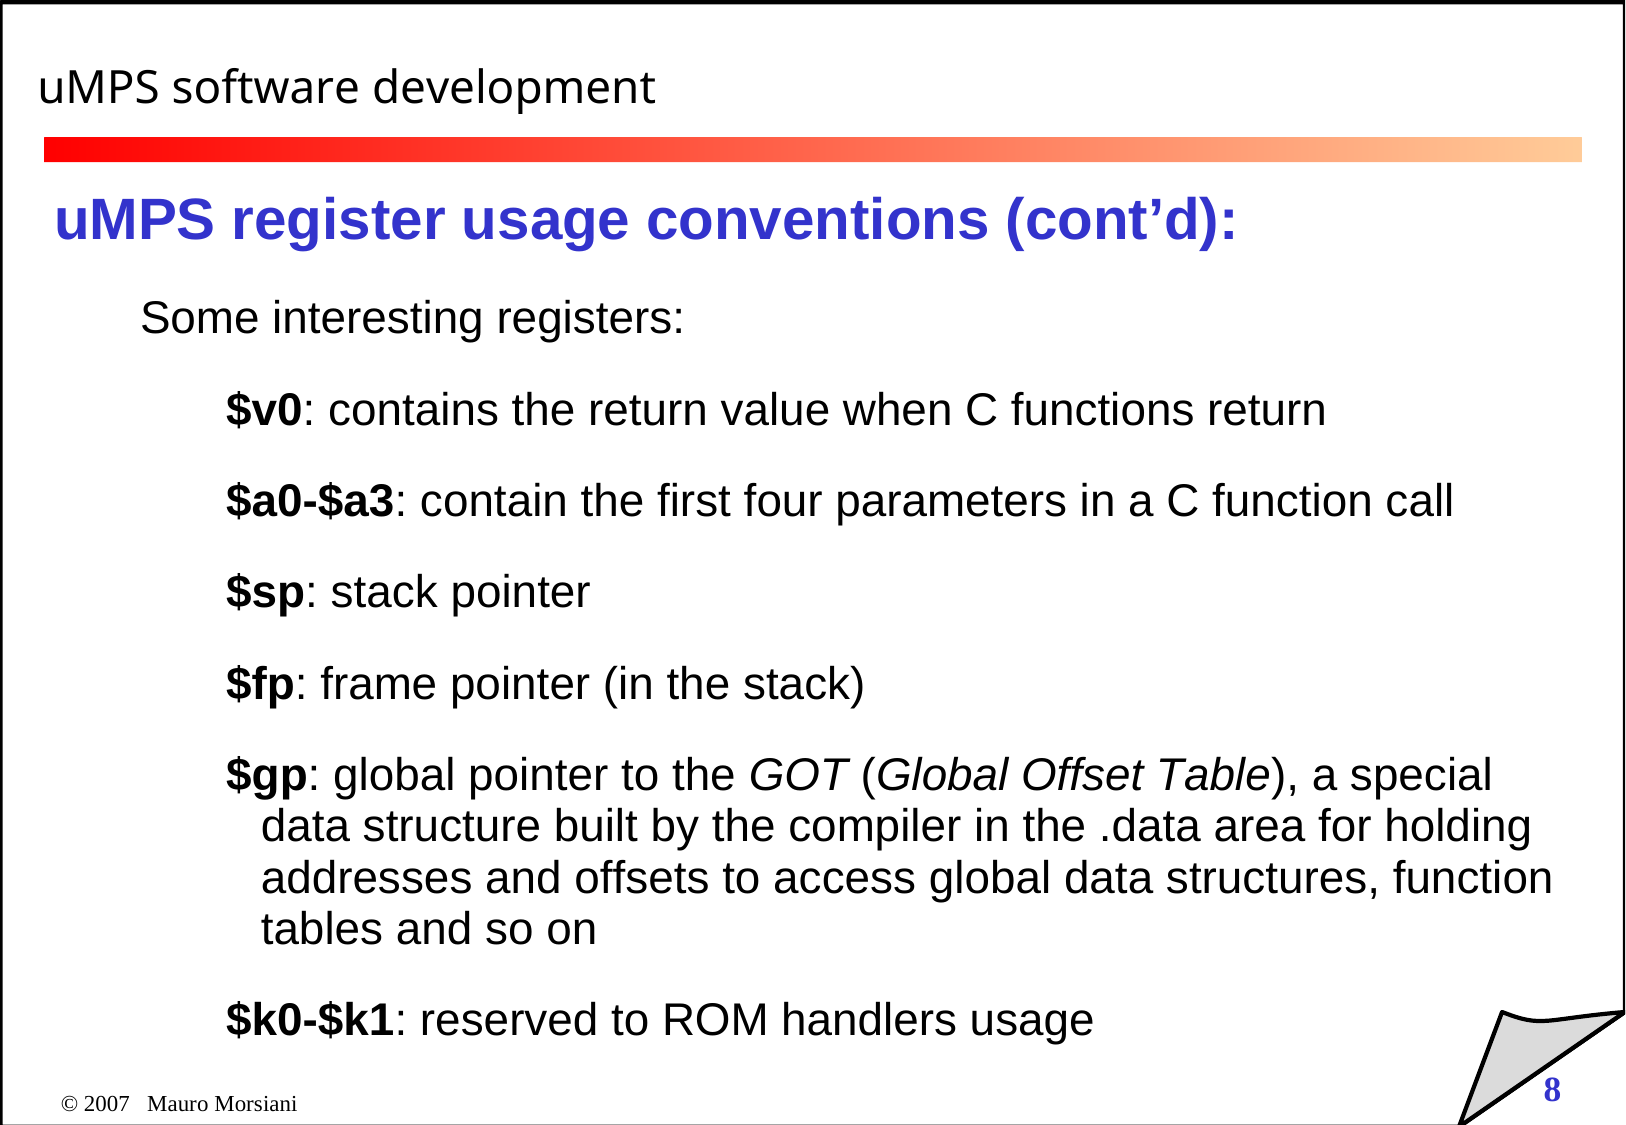

# uMPS software development
uMPS register usage conventions (cont’d):
Some interesting registers:
$v0: contains the return value when C functions return
$a0-$a3: contain the first four parameters in a C function call
$sp: stack pointer
$fp: frame pointer (in the stack)
$gp: global pointer to the GOT (Global Offset Table), a special data structure built by the compiler in the .data area for holding addresses and offsets to access global data structures, function tables and so on
$k0-$k1: reserved to ROM handlers usage